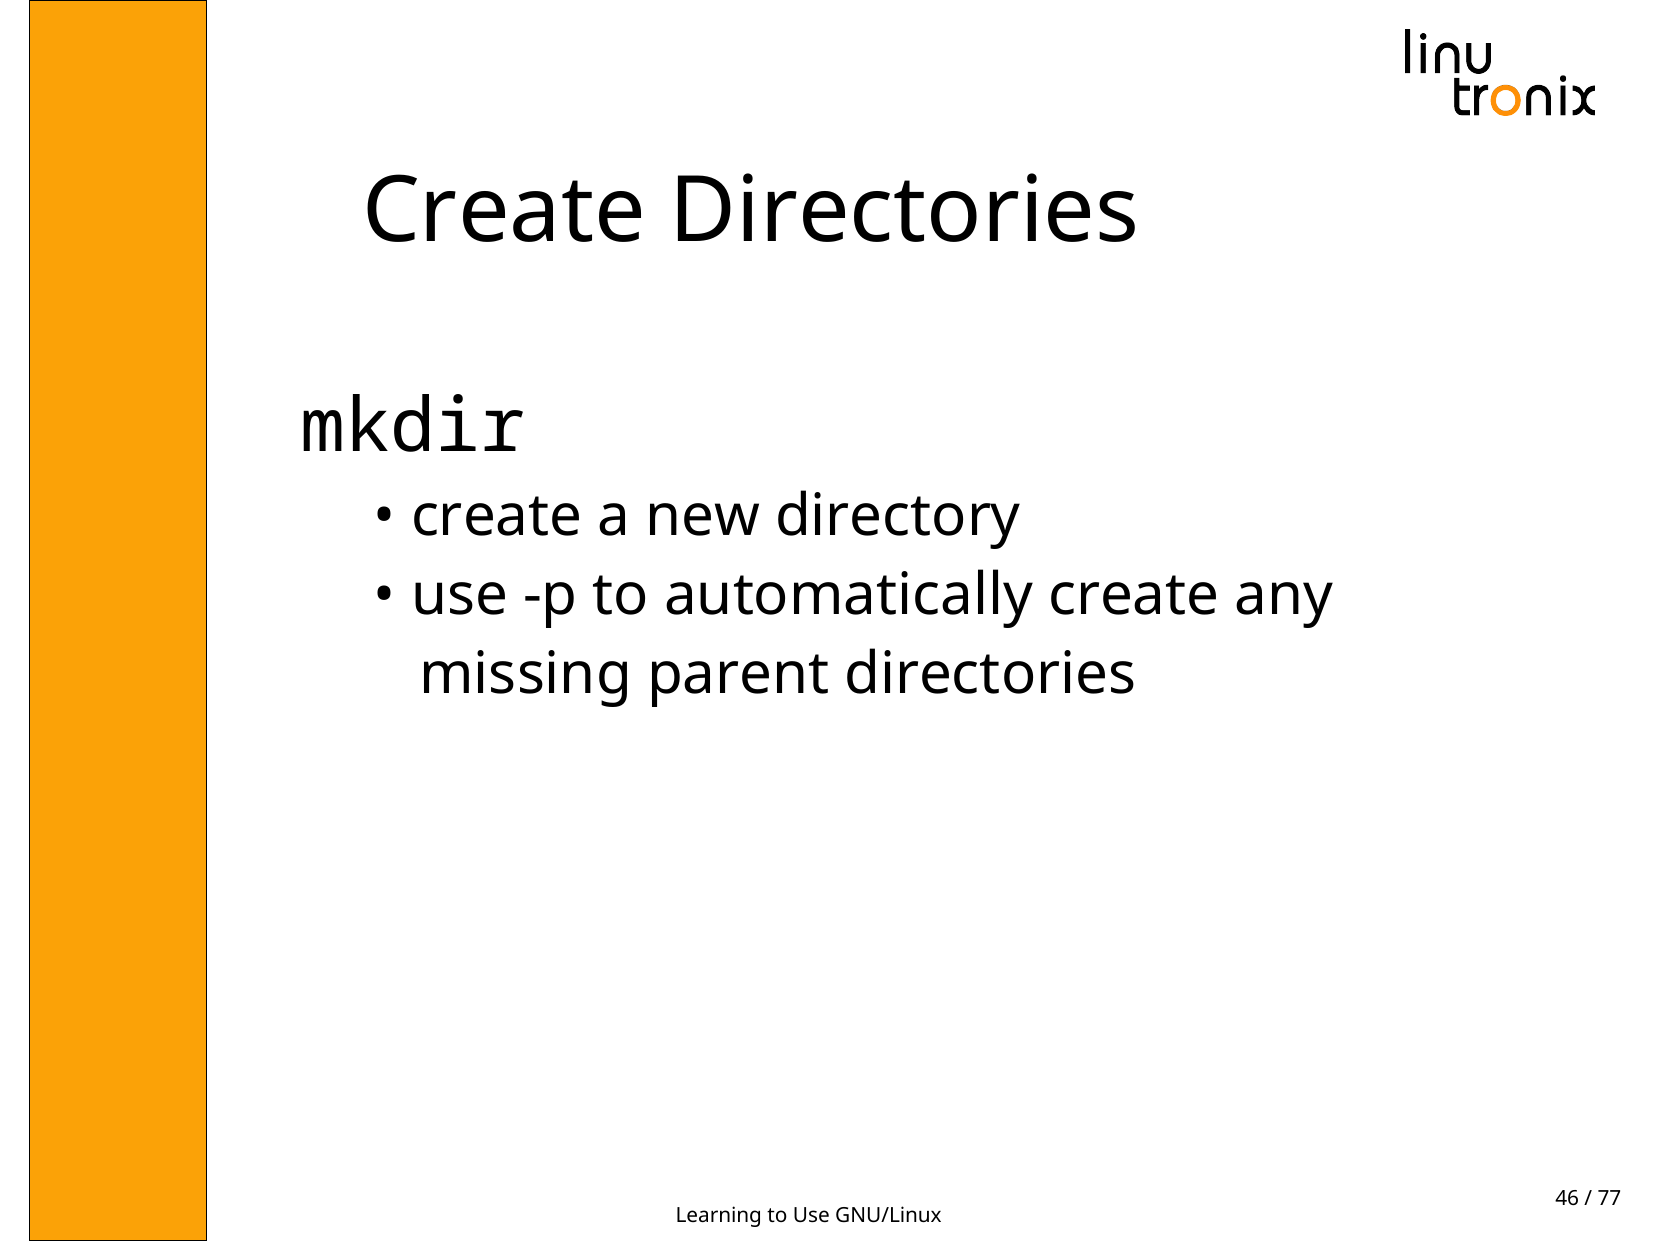

Create Directories
mkdir
	• create a new directory
	• use -p to automatically create any
	 missing parent directories
46
Firmenvorstellung Linutronix V3.3